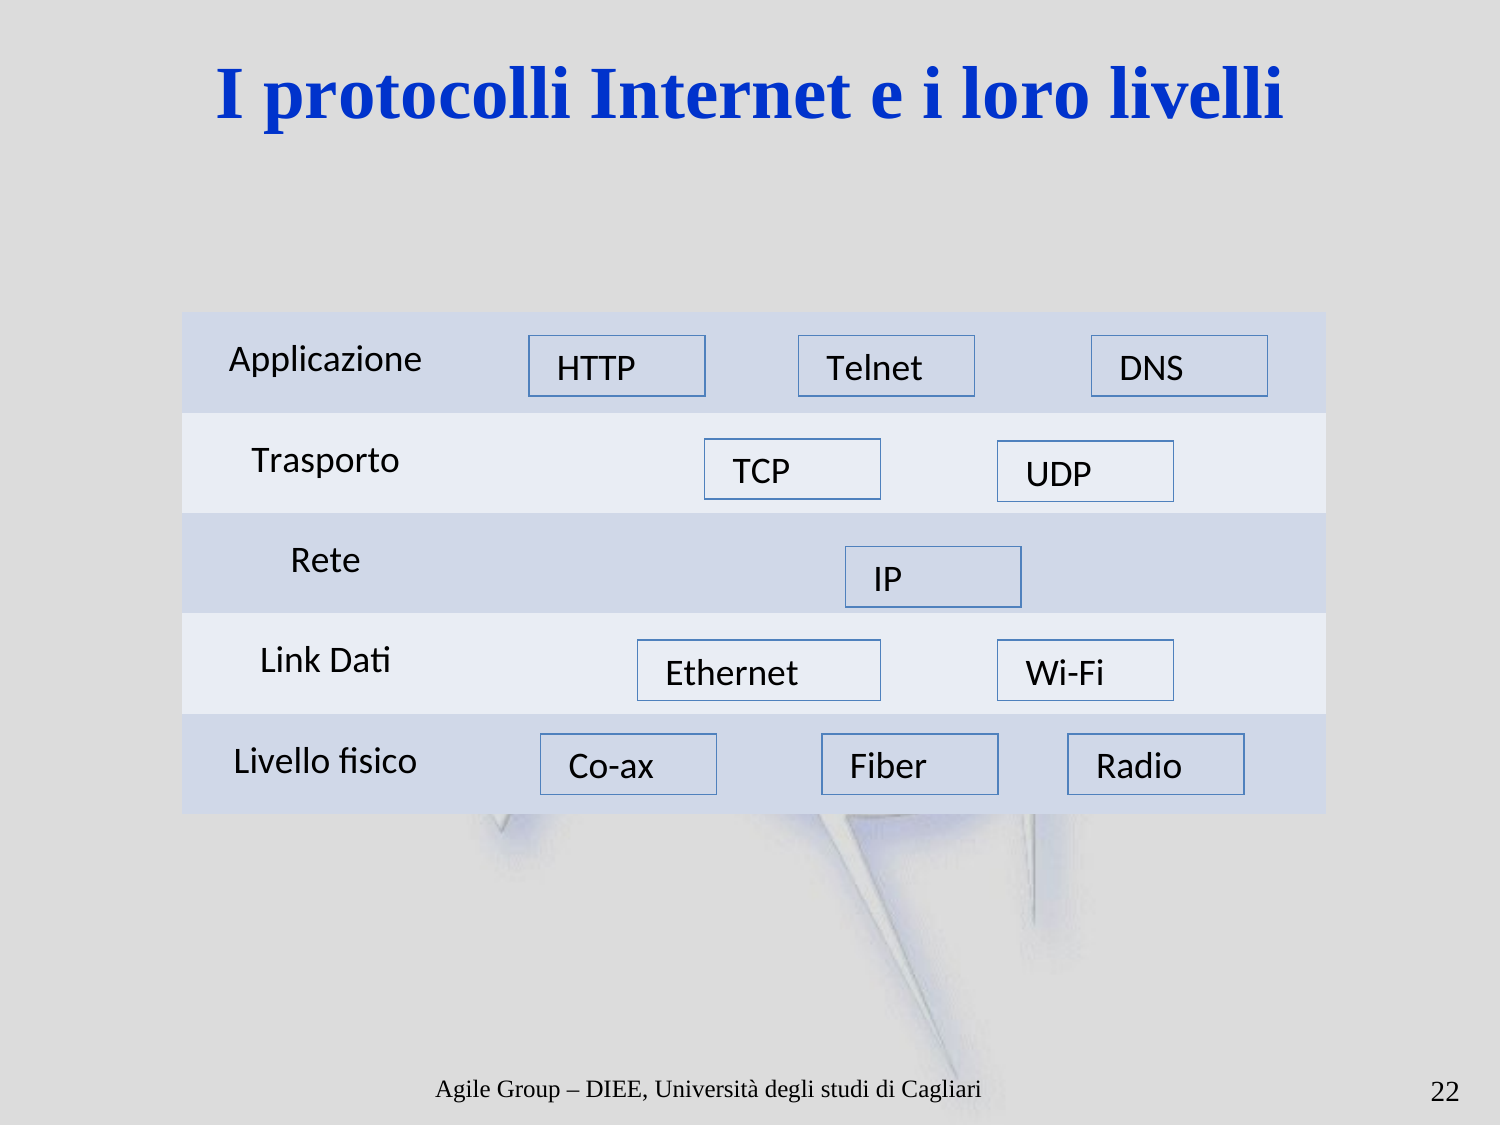

# I protocolli Internet e i loro livelli
| Applicazione | |
| --- | --- |
| Trasporto | |
| Rete | |
| Link Dati | |
| Livello fisico | |
HTTP
Telnet
DNS
TCP
UDP
IP
Ethernet
Wi-Fi
Co-ax
Fiber
Radio
22